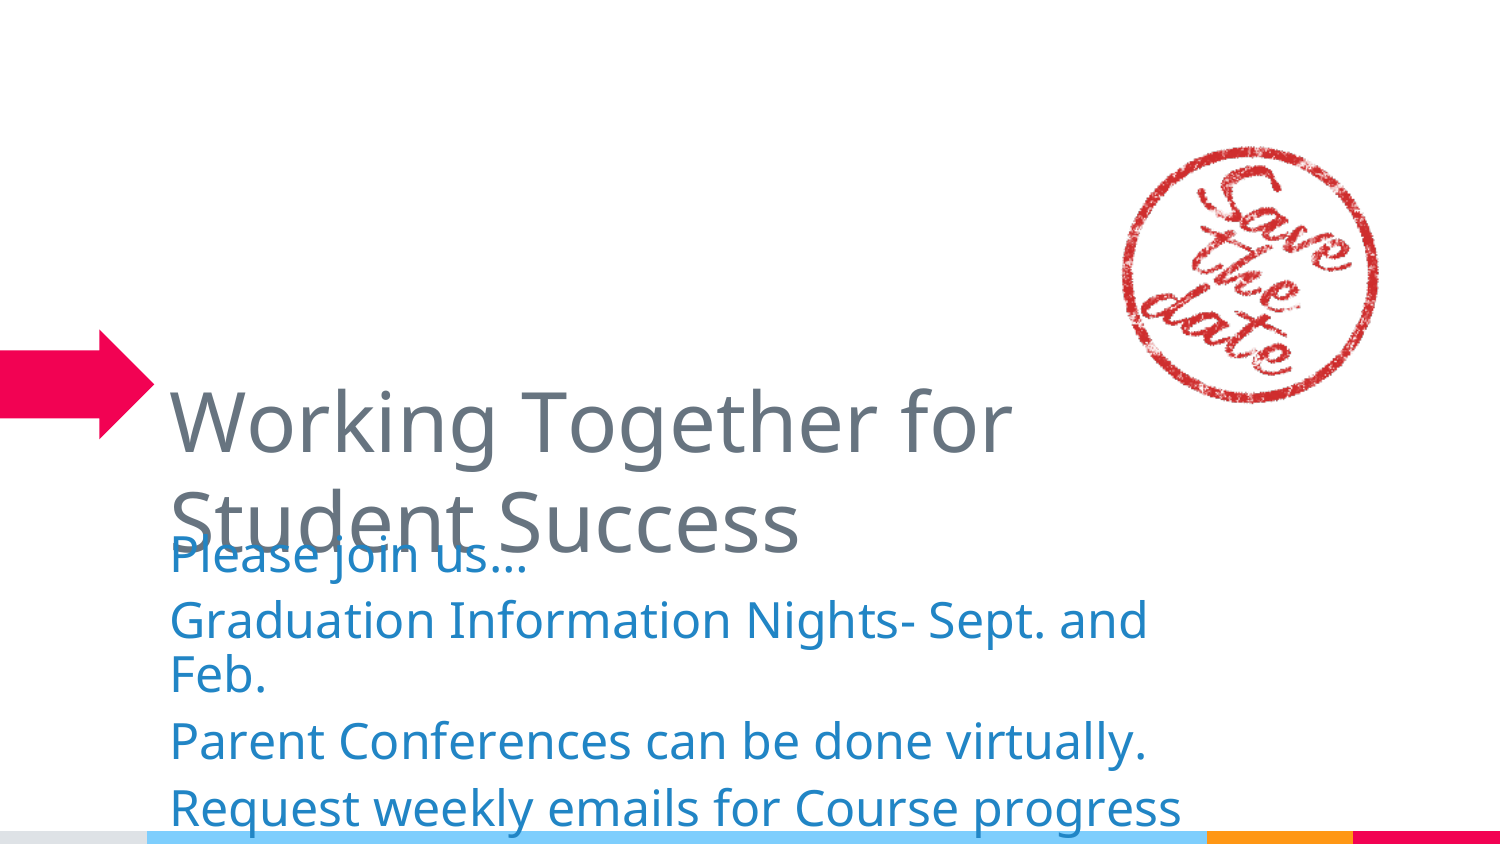

# Working Together for Student Success
Please join us…
Graduation Information Nights- Sept. and Feb.
Parent Conferences can be done virtually.
Request weekly emails for Course progress reports.
28